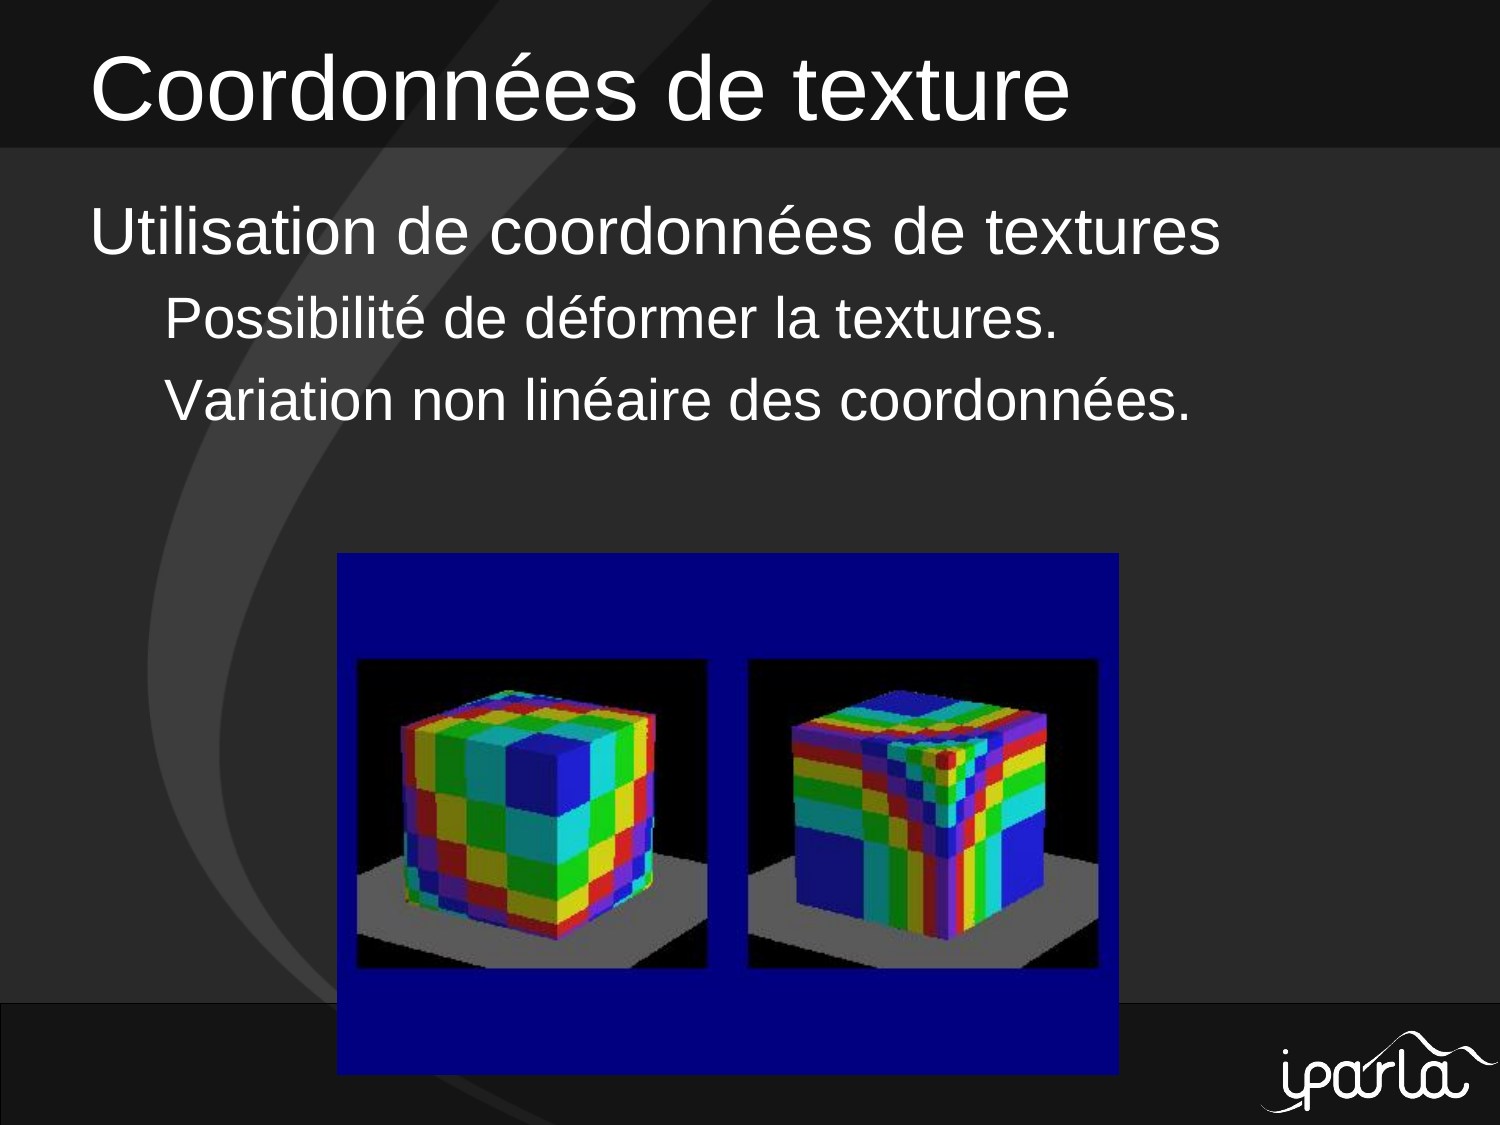

# Coordonnées de texture
Utilisation de coordonnées de textures
Possibilité de déformer la textures.
Variation non linéaire des coordonnées.